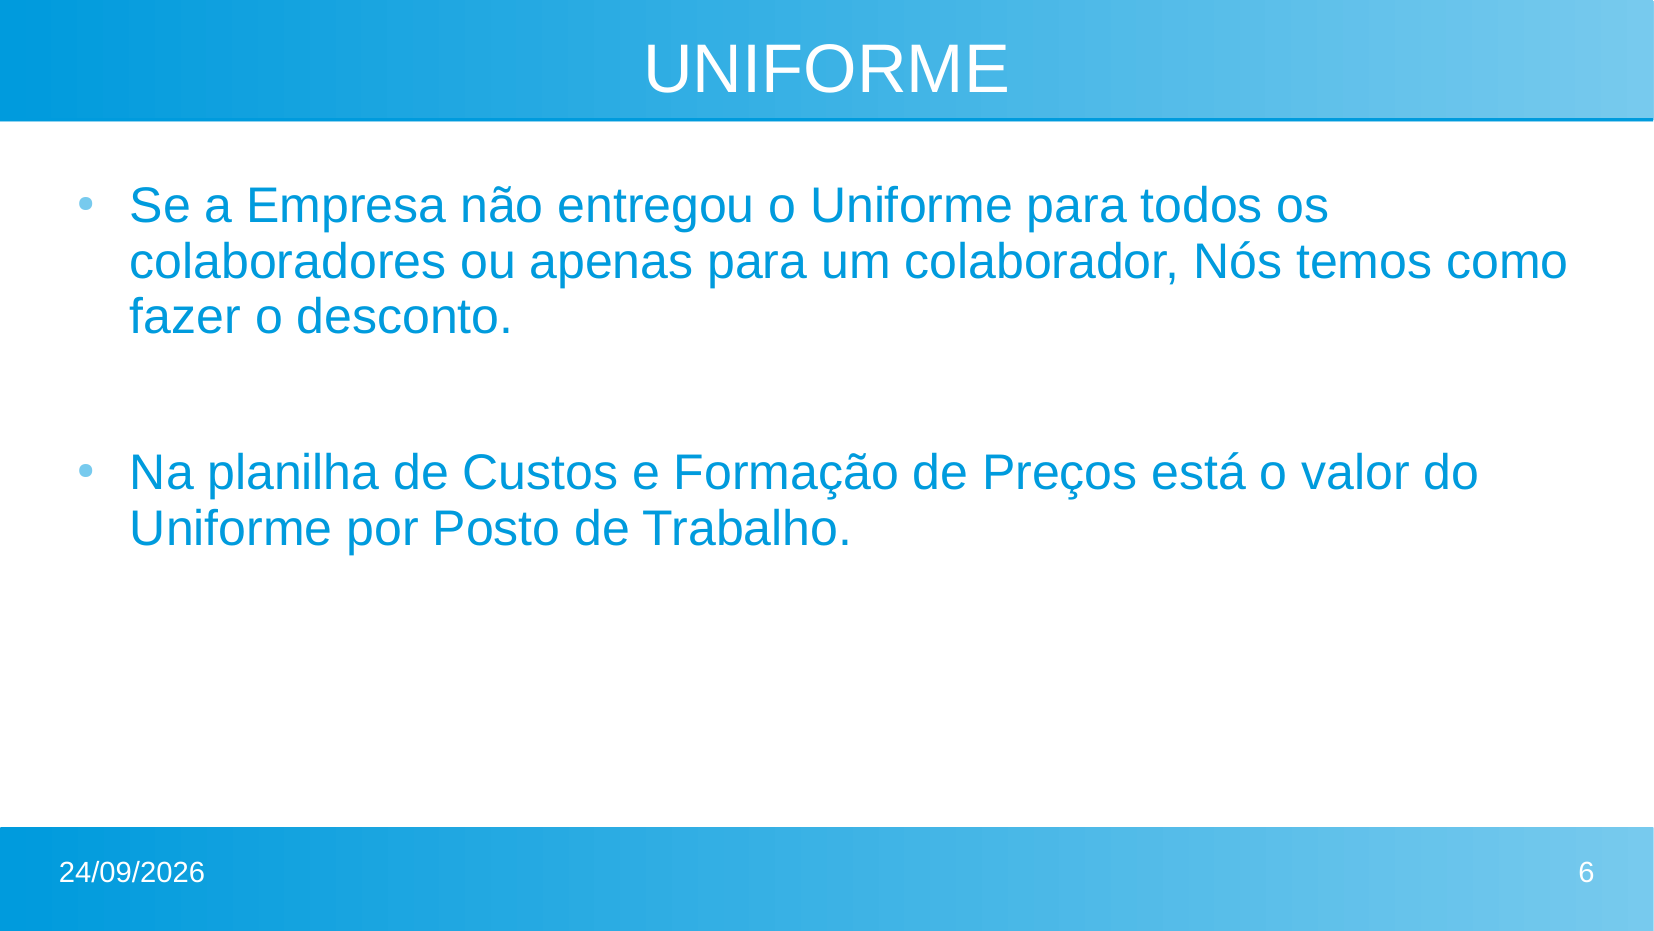

# UNIFORME
Se a Empresa não entregou o Uniforme para todos os colaboradores ou apenas para um colaborador, Nós temos como fazer o desconto.
Na planilha de Custos e Formação de Preços está o valor do Uniforme por Posto de Trabalho.
6